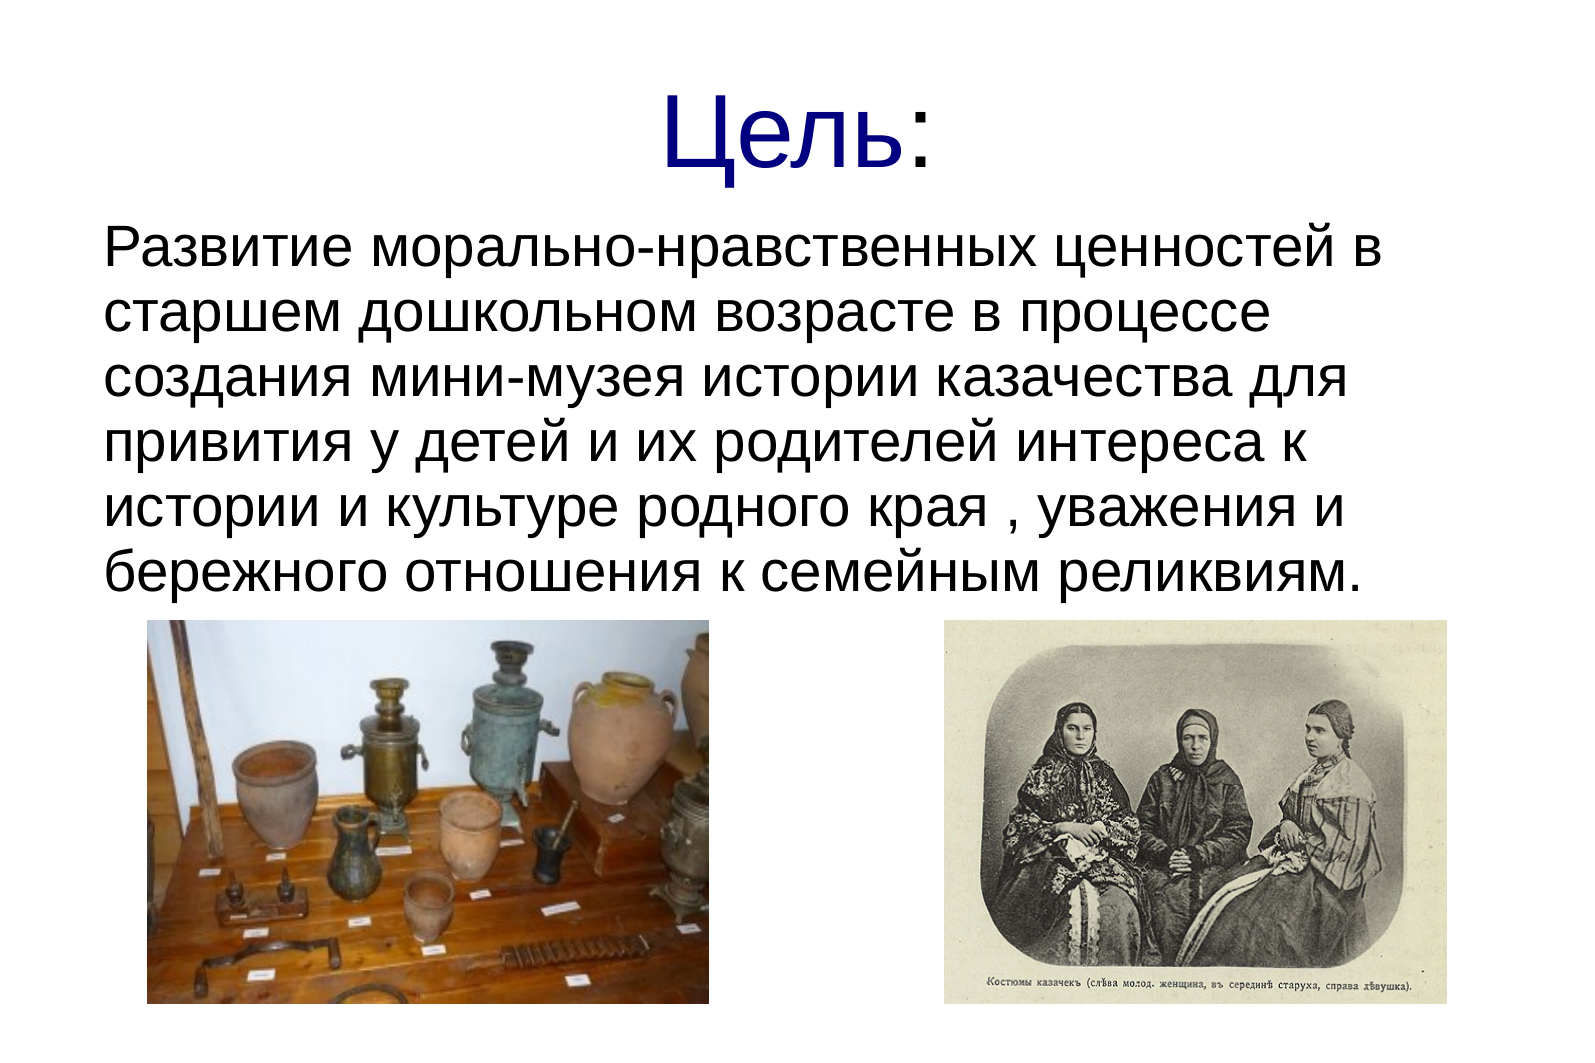

# Цель:
Развитие морально-нравственных ценностей в старшем дошкольном возрасте в процессе создания мини-музея истории казачества для привития у детей и их родителей интереса к истории и культуре родного края , уважения и бережного отношения к семейным реликвиям.